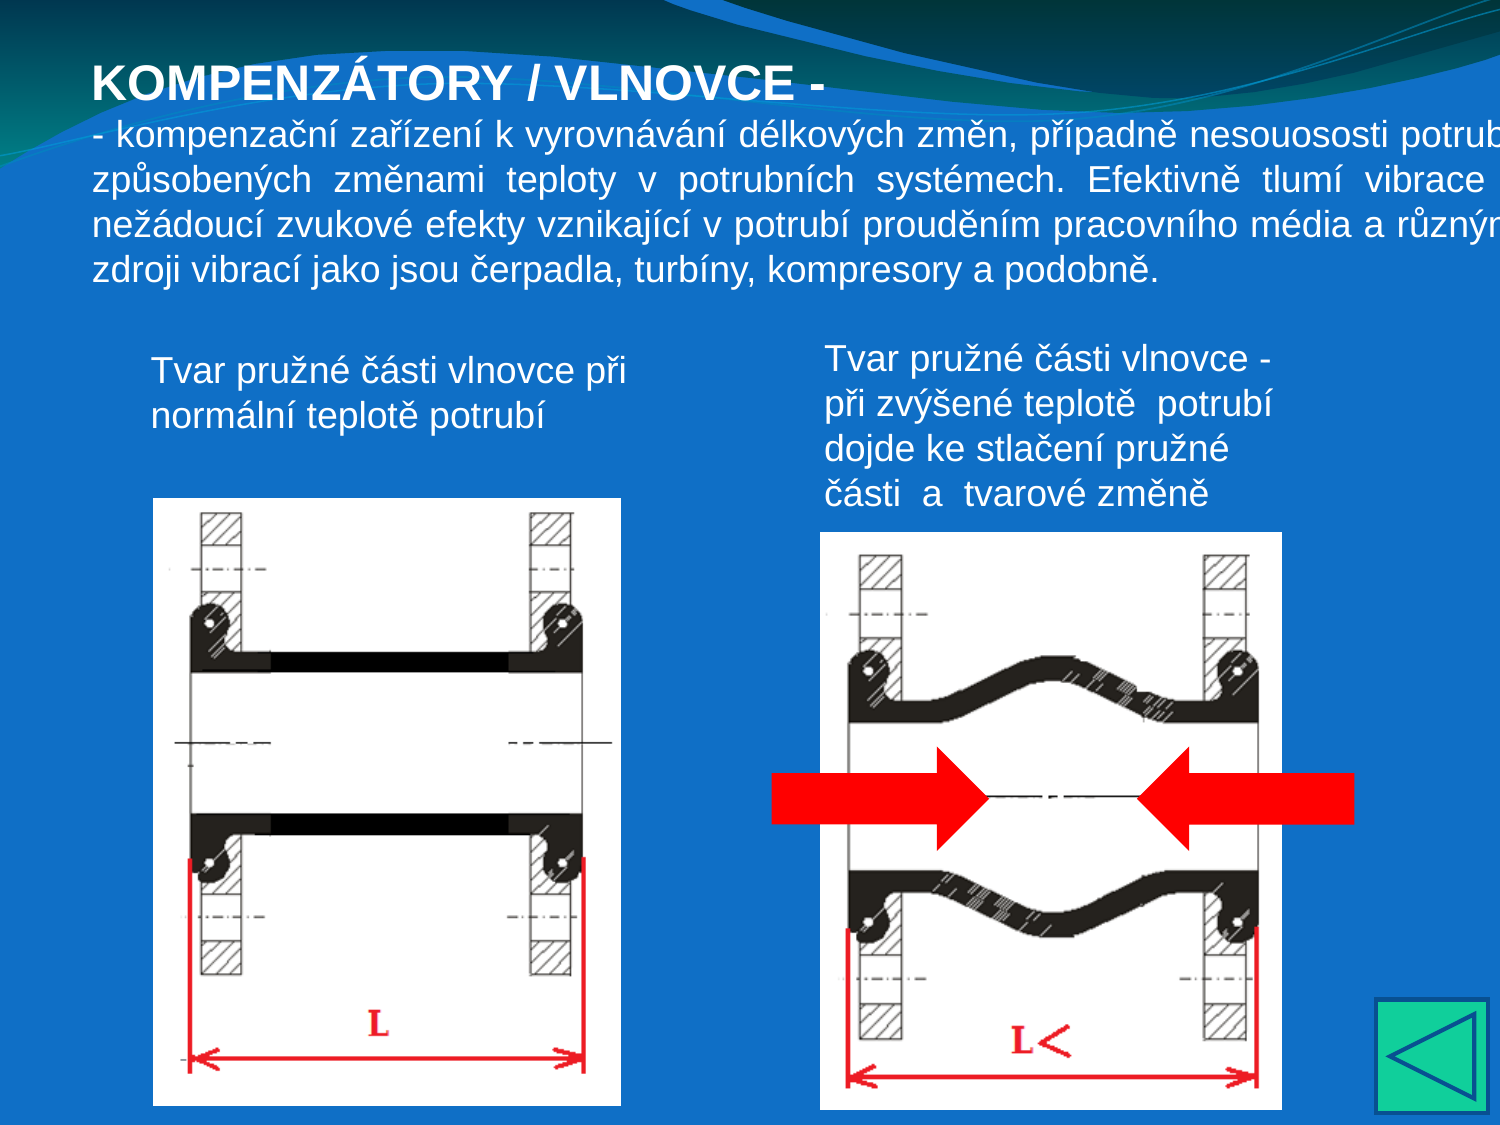

KOMPENZÁTORY / VLNOVCE -
- kompenzační zařízení k vyrovnávání délkových změn, případně nesouososti potrubí, způsobených změnami teploty v potrubních systémech. Efektivně tlumí vibrace a nežádoucí zvukové efekty vznikající v potrubí prouděním pracovního média a různými zdroji vibrací jako jsou čerpadla, turbíny, kompresory a podobně.
Tvar pružné části vlnovce - při zvýšené teplotě potrubí dojde ke stlačení pružné části a tvarové změně
Tvar pružné části vlnovce při normální teplotě potrubí